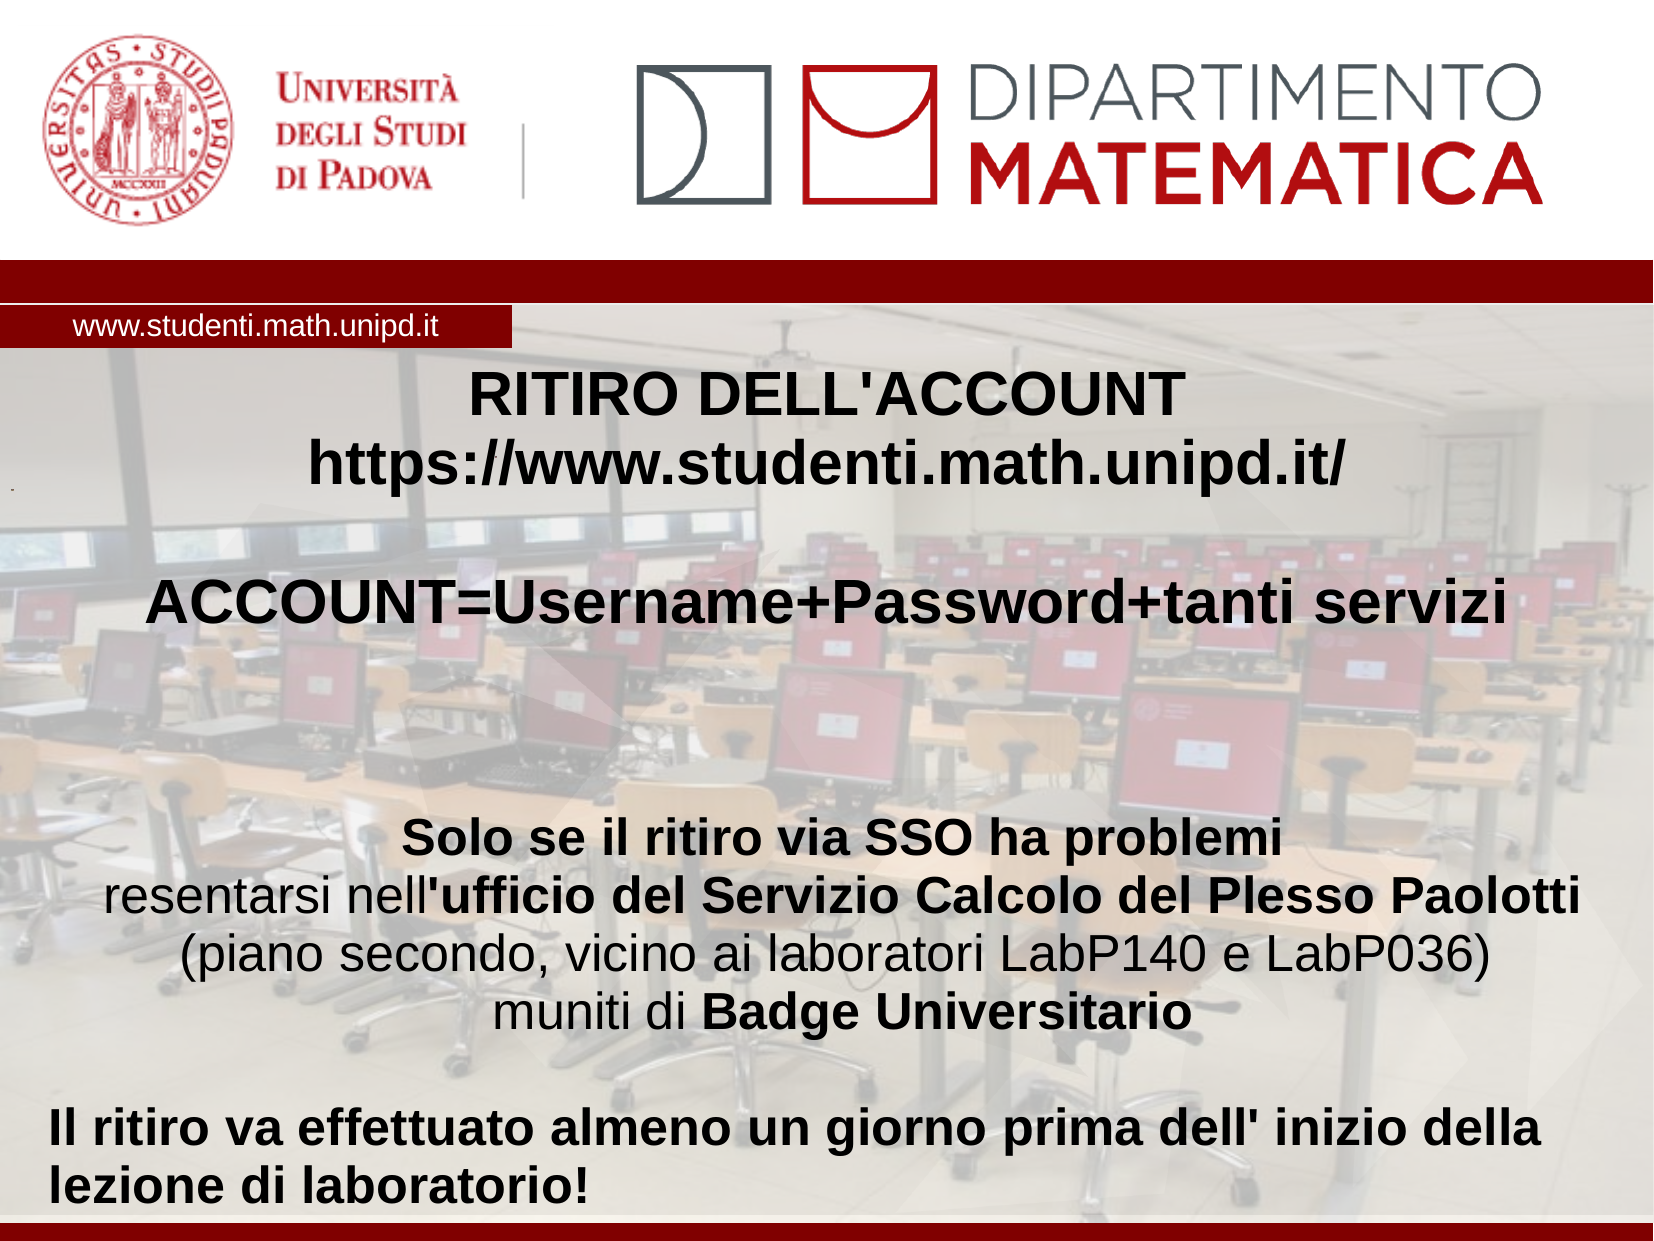

| |
| --- |
www.studenti.math.unipd.it
RITIRO DELL'ACCOUNT
https://www.studenti.math.unipd.it/
ACCOUNT=Username+Password+tanti servizi
Solo se il ritiro via SSO ha problemi
resentarsi nell'ufficio del Servizio Calcolo del Plesso Paolotti (piano secondo, vicino ai laboratori LabP140 e LabP036)
muniti di Badge Universitario
Il ritiro va effettuato almeno un giorno prima dell' inizio della lezione di laboratorio!
| |
| --- |